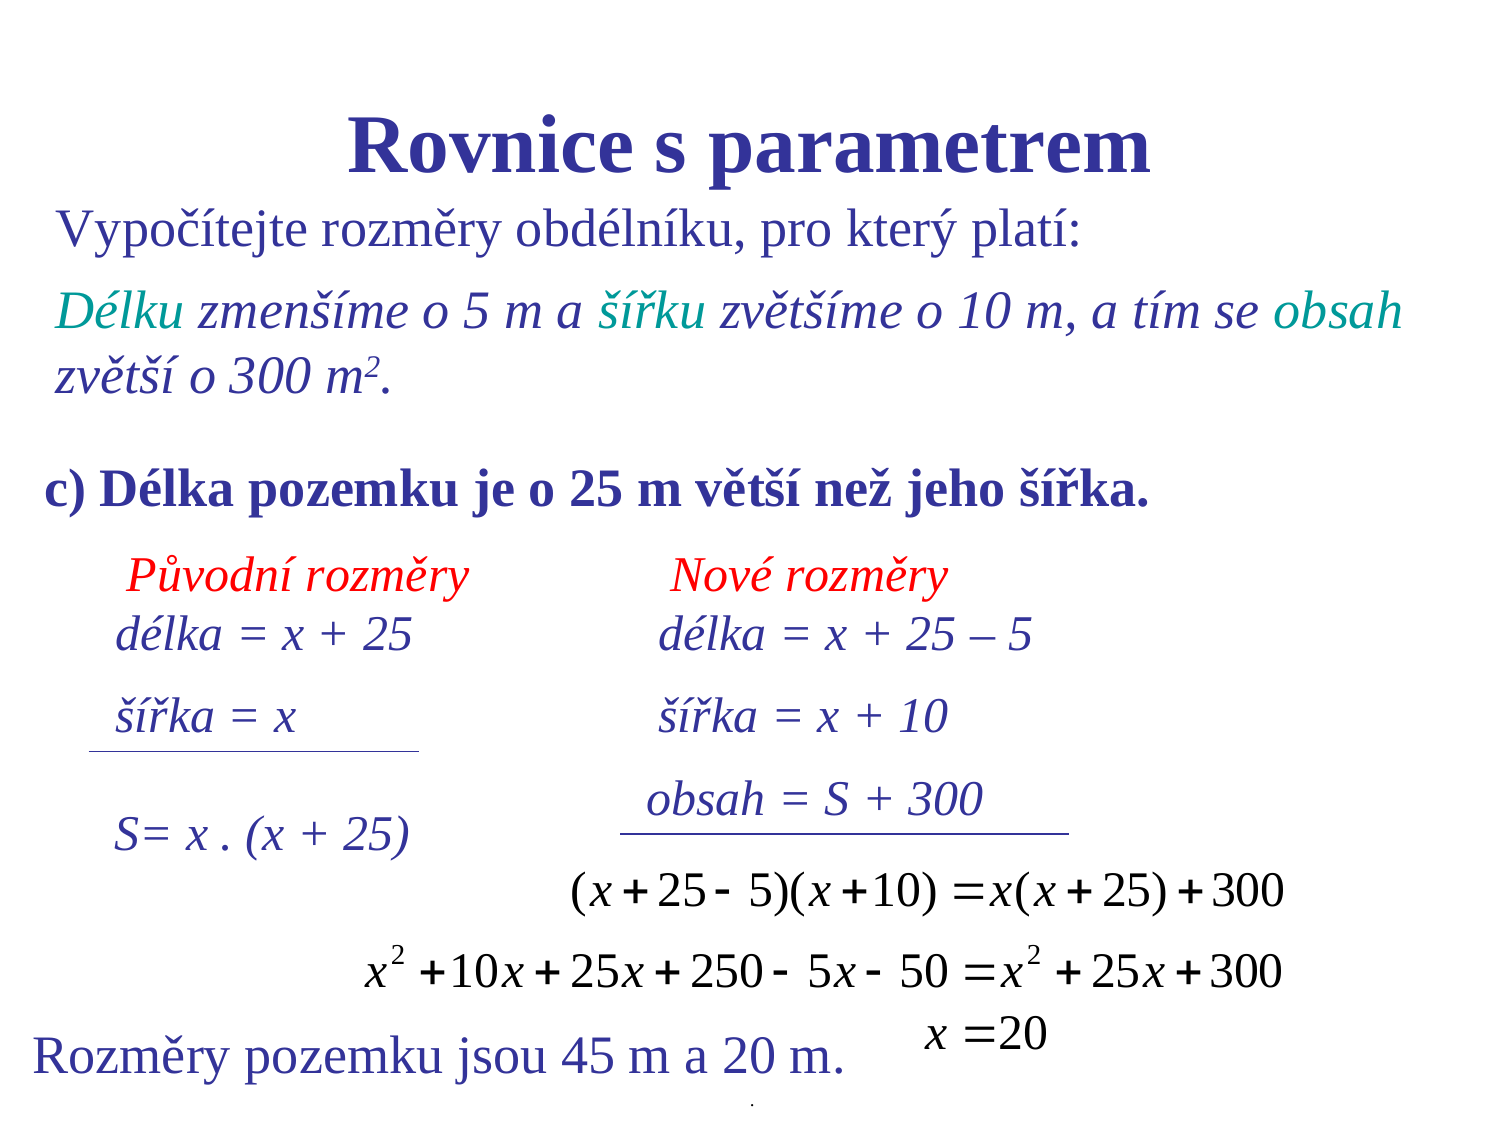

Rovnice s parametrem
Vypočítejte rozměry obdélníku, pro který platí:
Délku zmenšíme o 5 m a šířku zvětšíme o 10 m, a tím se obsah zvětší o 300 m2.
c) Délka pozemku je o 25 m větší než jeho šířka.
Původní rozměry
Nové rozměry
délka = x + 25
délka = x + 25 – 5
šířka = x
šířka = x + 10
obsah = S + 300
S= x . (x + 25)
Rozměry pozemku jsou 45 m a 20 m.
.